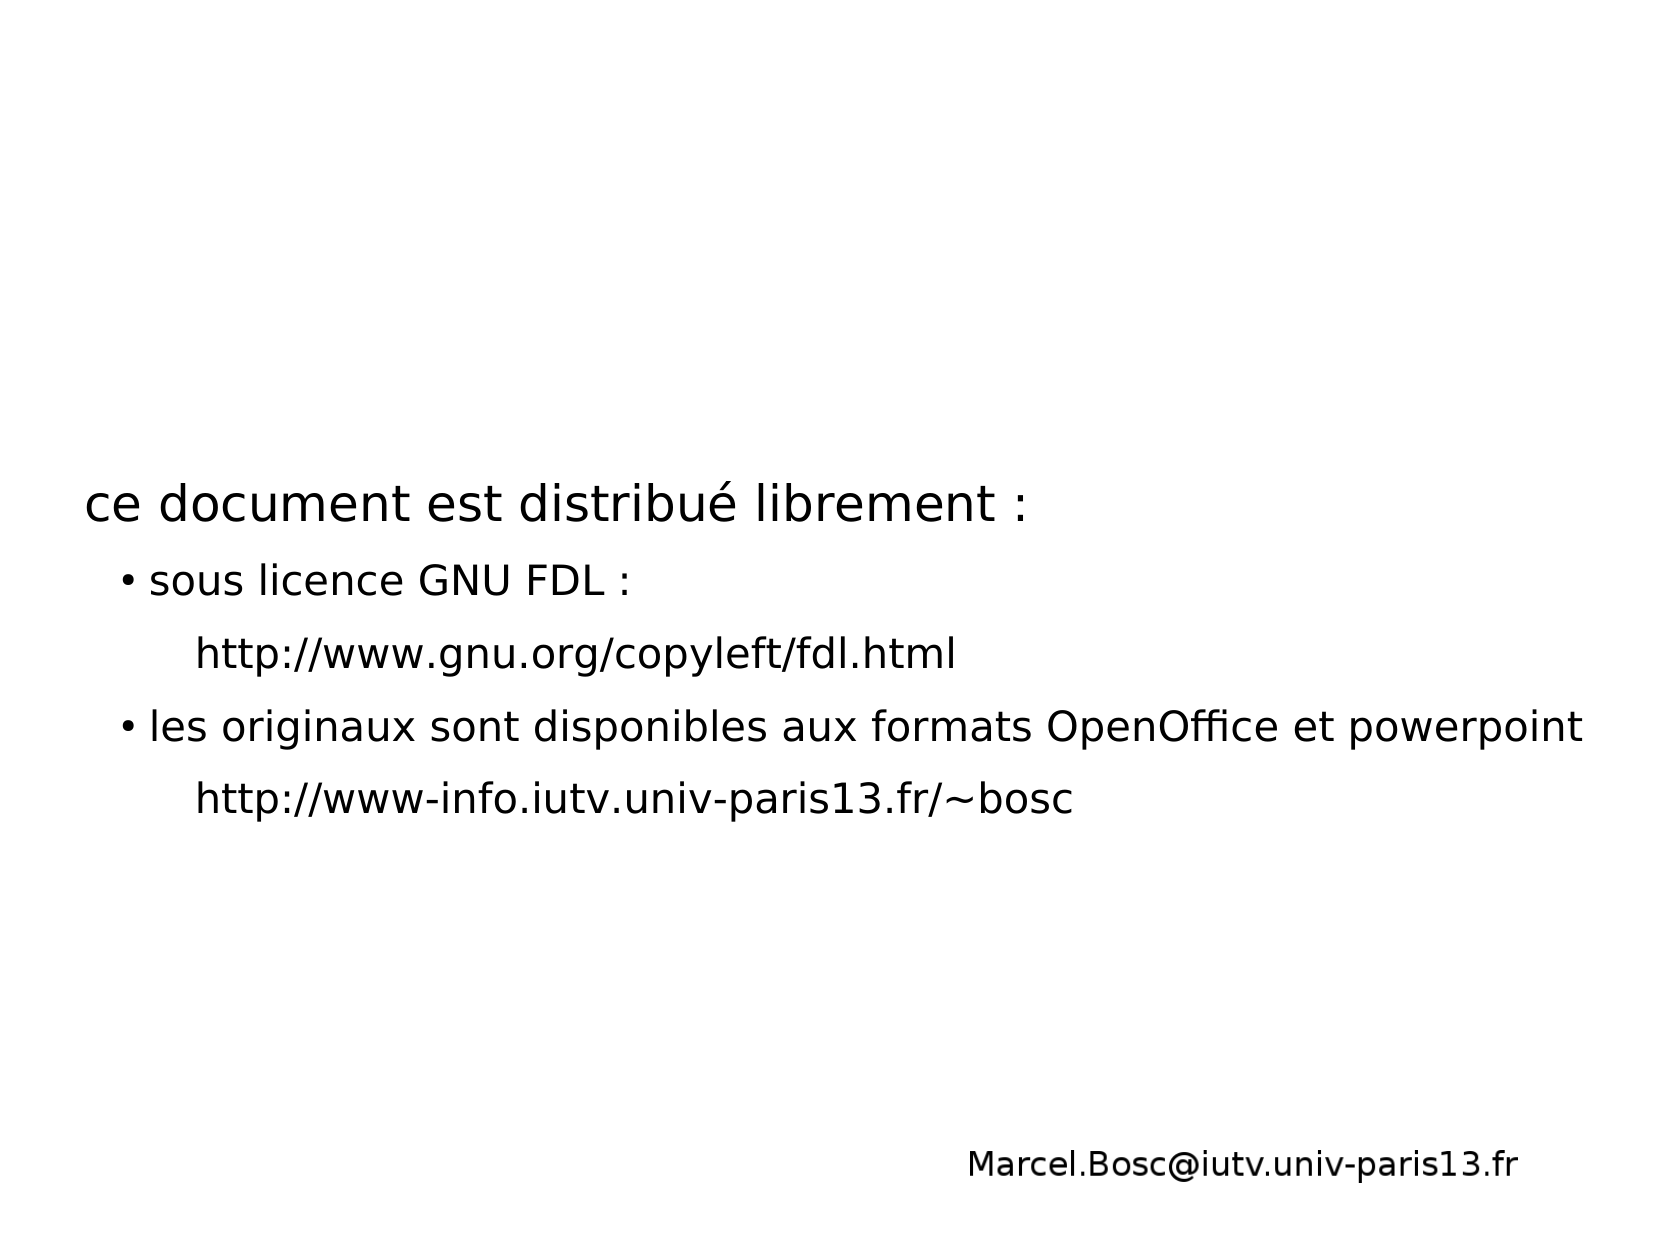

ce document est distribué librement :
 sous licence GNU FDL :
	http://www.gnu.org/copyleft/fdl.html
 les originaux sont disponibles aux formats OpenOffice et powerpoint
	http://www-info.iutv.univ-paris13.fr/~bosc